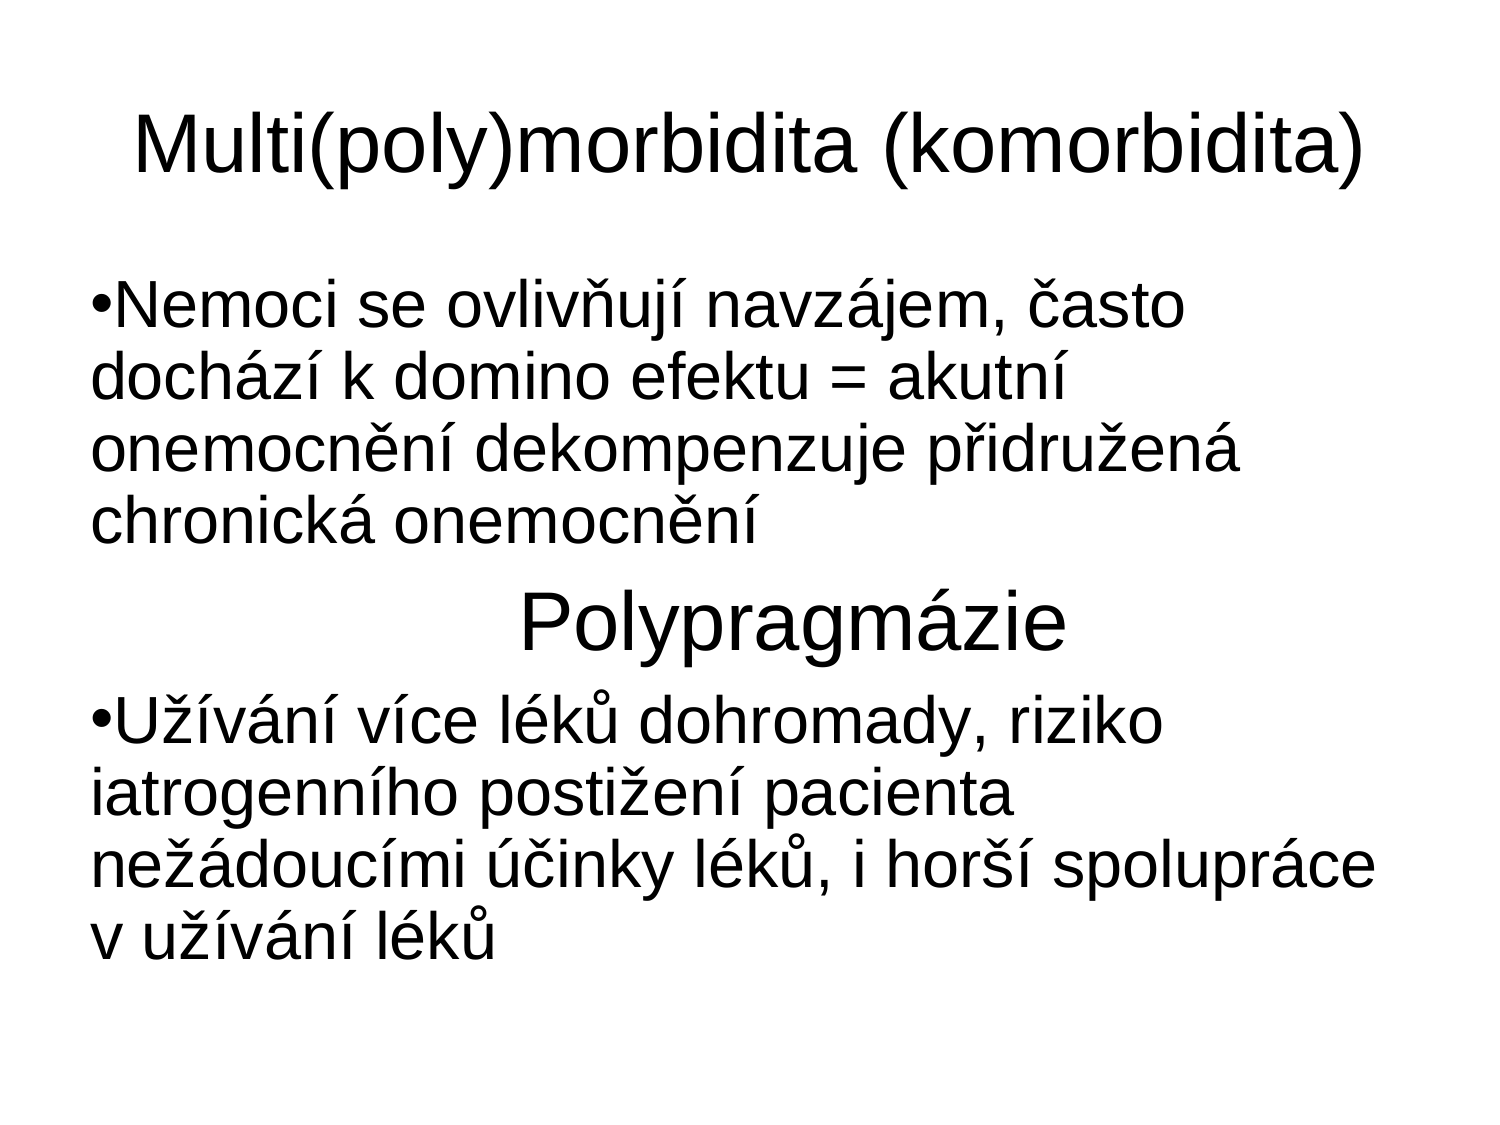

# Multi(poly)morbidita (komorbidita)
Nemoci se ovlivňují navzájem, často dochází k domino efektu = akutní onemocnění dekompenzuje přidružená chronická onemocnění
 Polypragmázie
Užívání více léků dohromady, riziko iatrogenního postižení pacienta nežádoucími účinky léků, i horší spolupráce v užívání léků